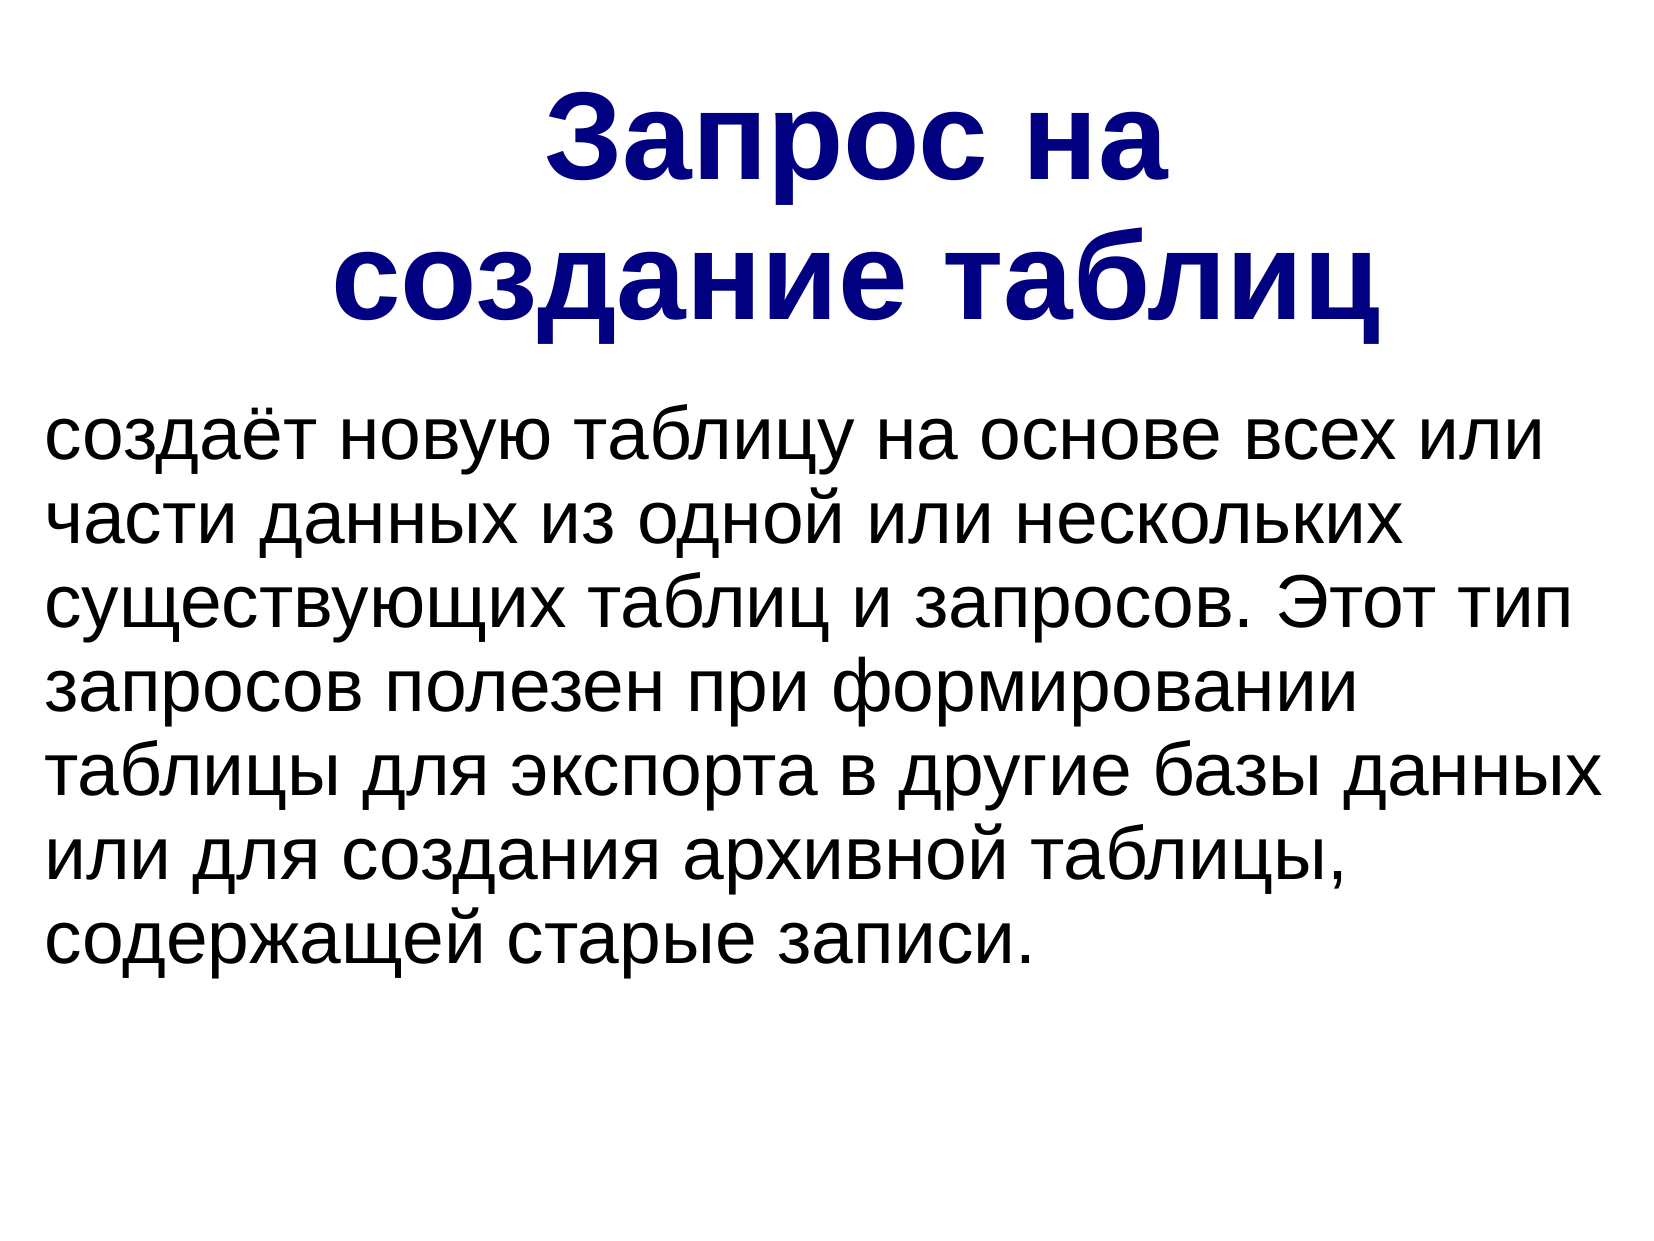

Запрос на создание таблиц
создаёт новую таблицу на основе всех или части данных из одной или нескольких существующих таблиц и запросов. Этот тип запросов полезен при формировании таблицы для экспорта в другие базы данных или для создания архивной таблицы, содержащей старые записи.